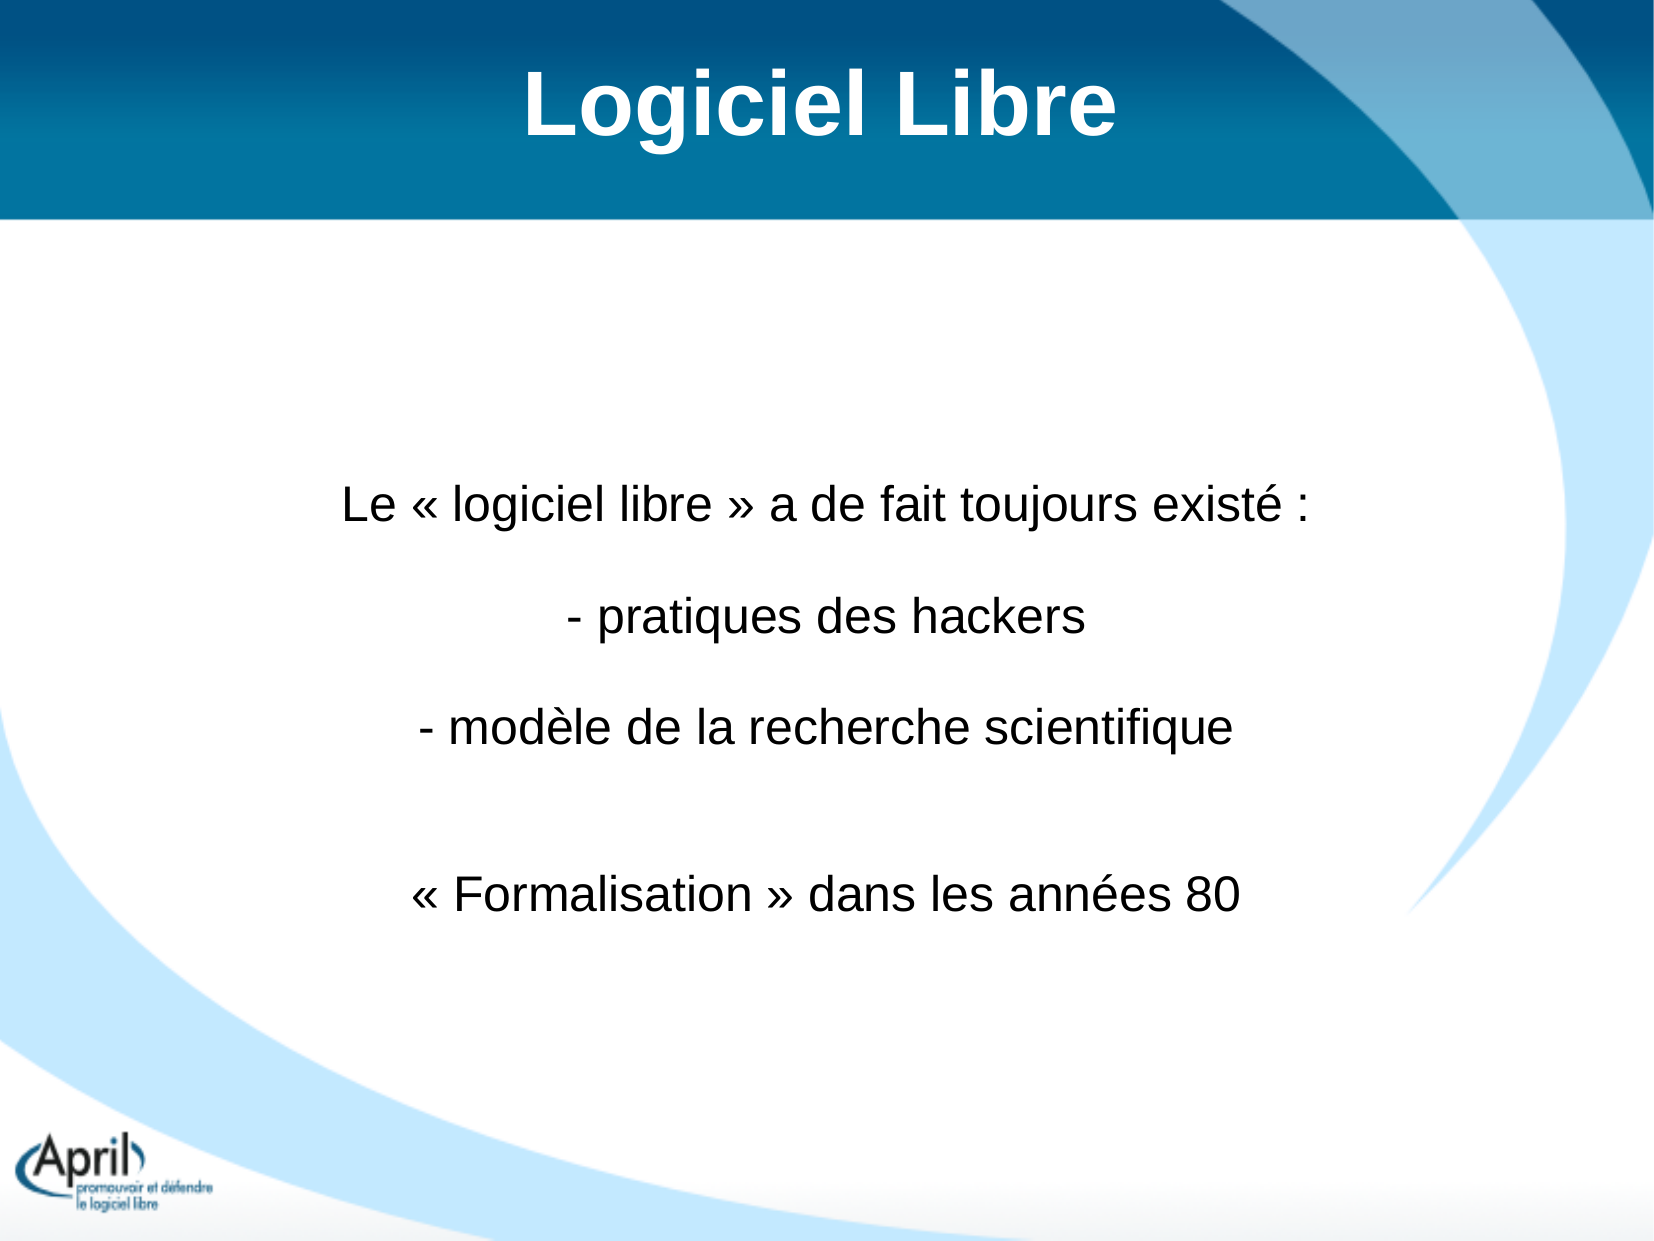

# Logiciel Libre
Le « logiciel libre » a de fait toujours existé :
- pratiques des hackers
- modèle de la recherche scientifique
« Formalisation » dans les années 80